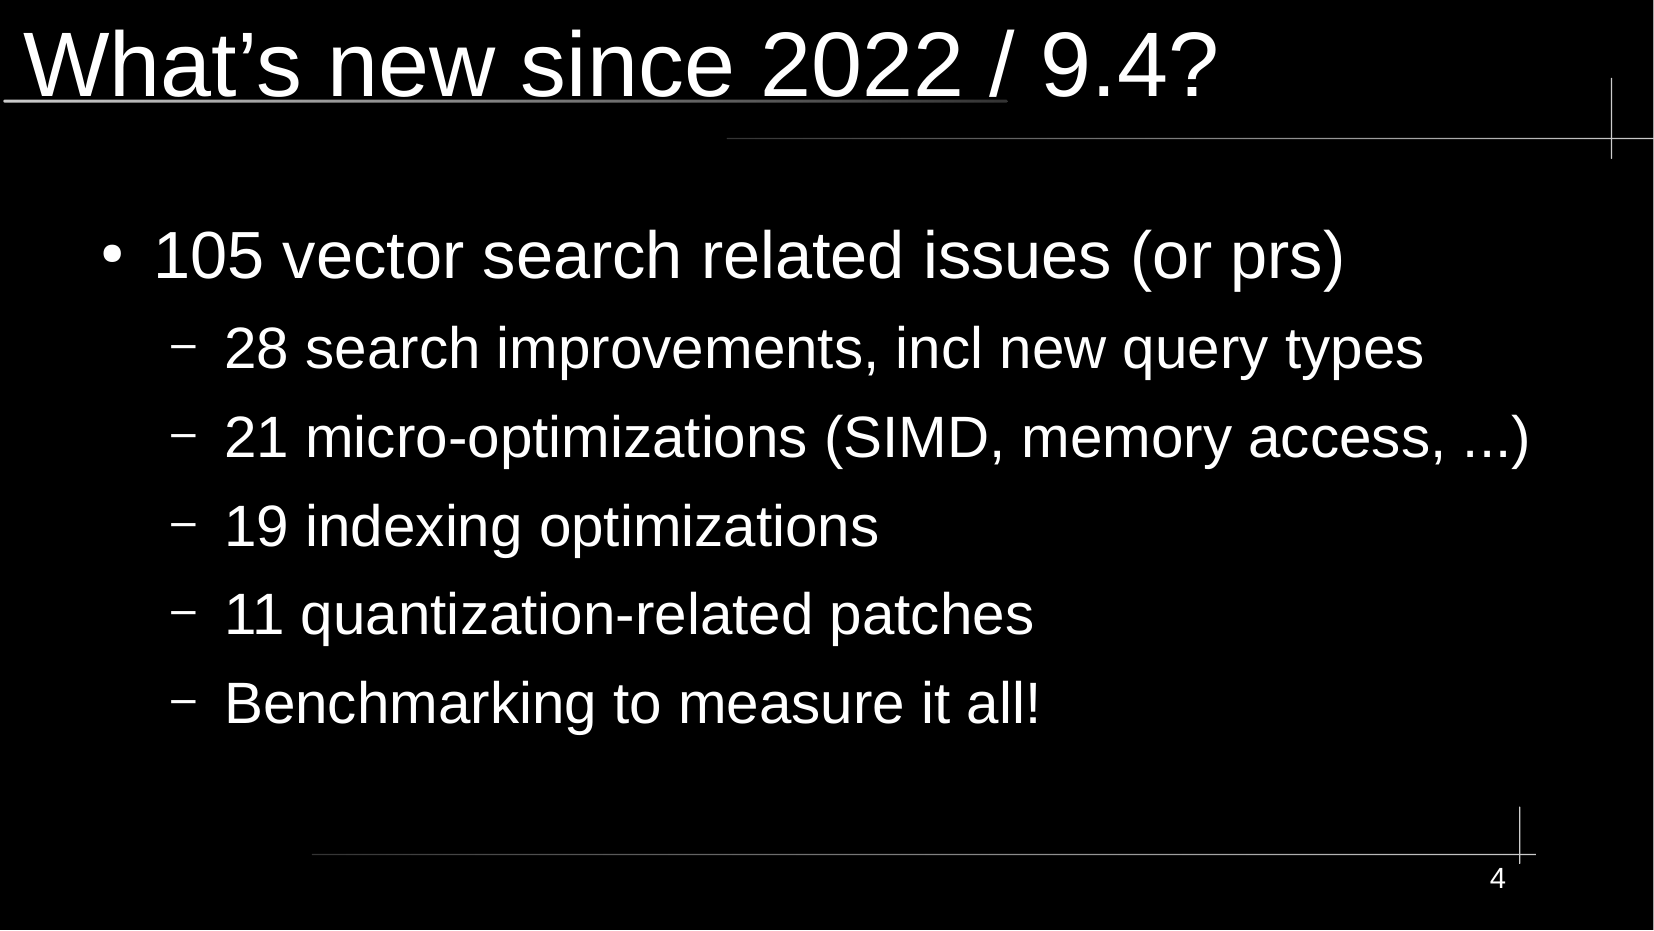

# What’s new since 2022 / 9.4?
105 vector search related issues (or prs)
28 search improvements, incl new query types
21 micro-optimizations (SIMD, memory access, ...)
19 indexing optimizations
11 quantization-related patches
Benchmarking to measure it all!
4